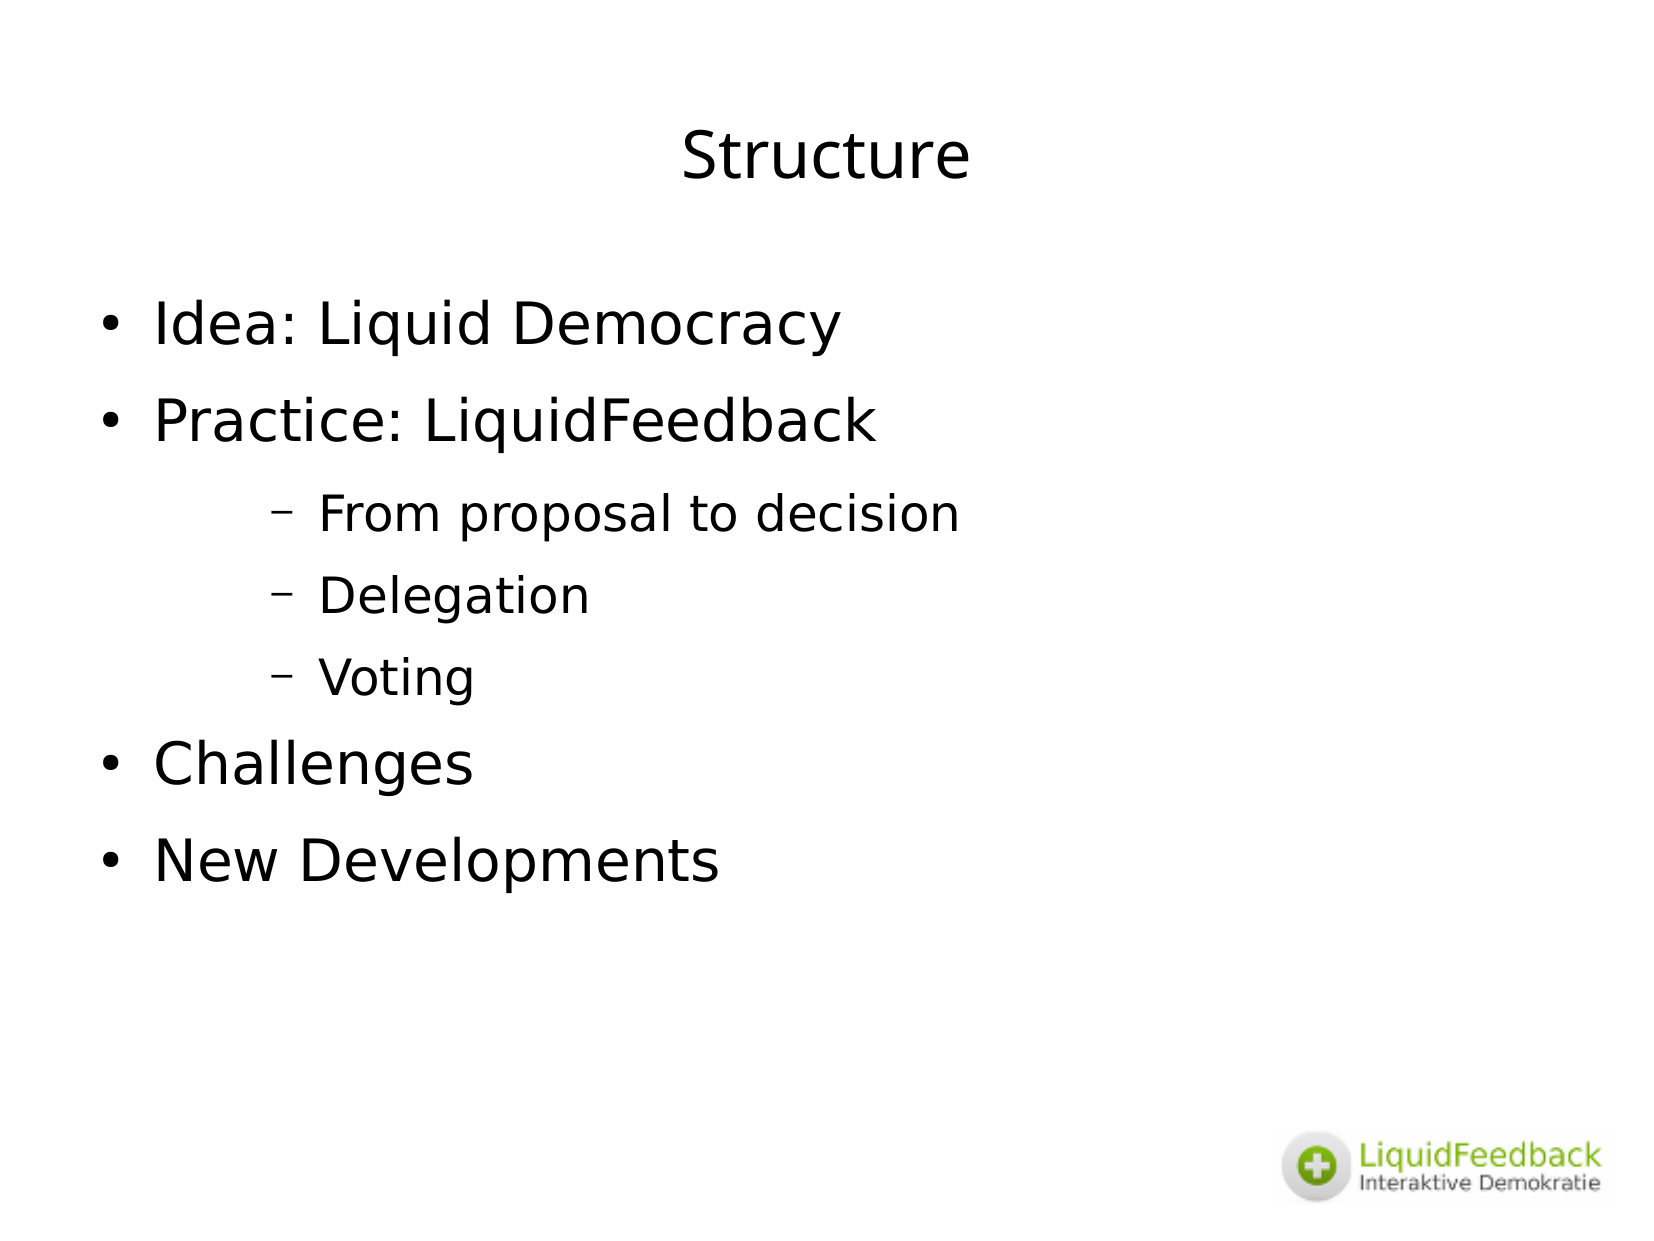

# Structure
Idea: Liquid Democracy
Practice: LiquidFeedback
From proposal to decision
Delegation
Voting
Challenges
New Developments